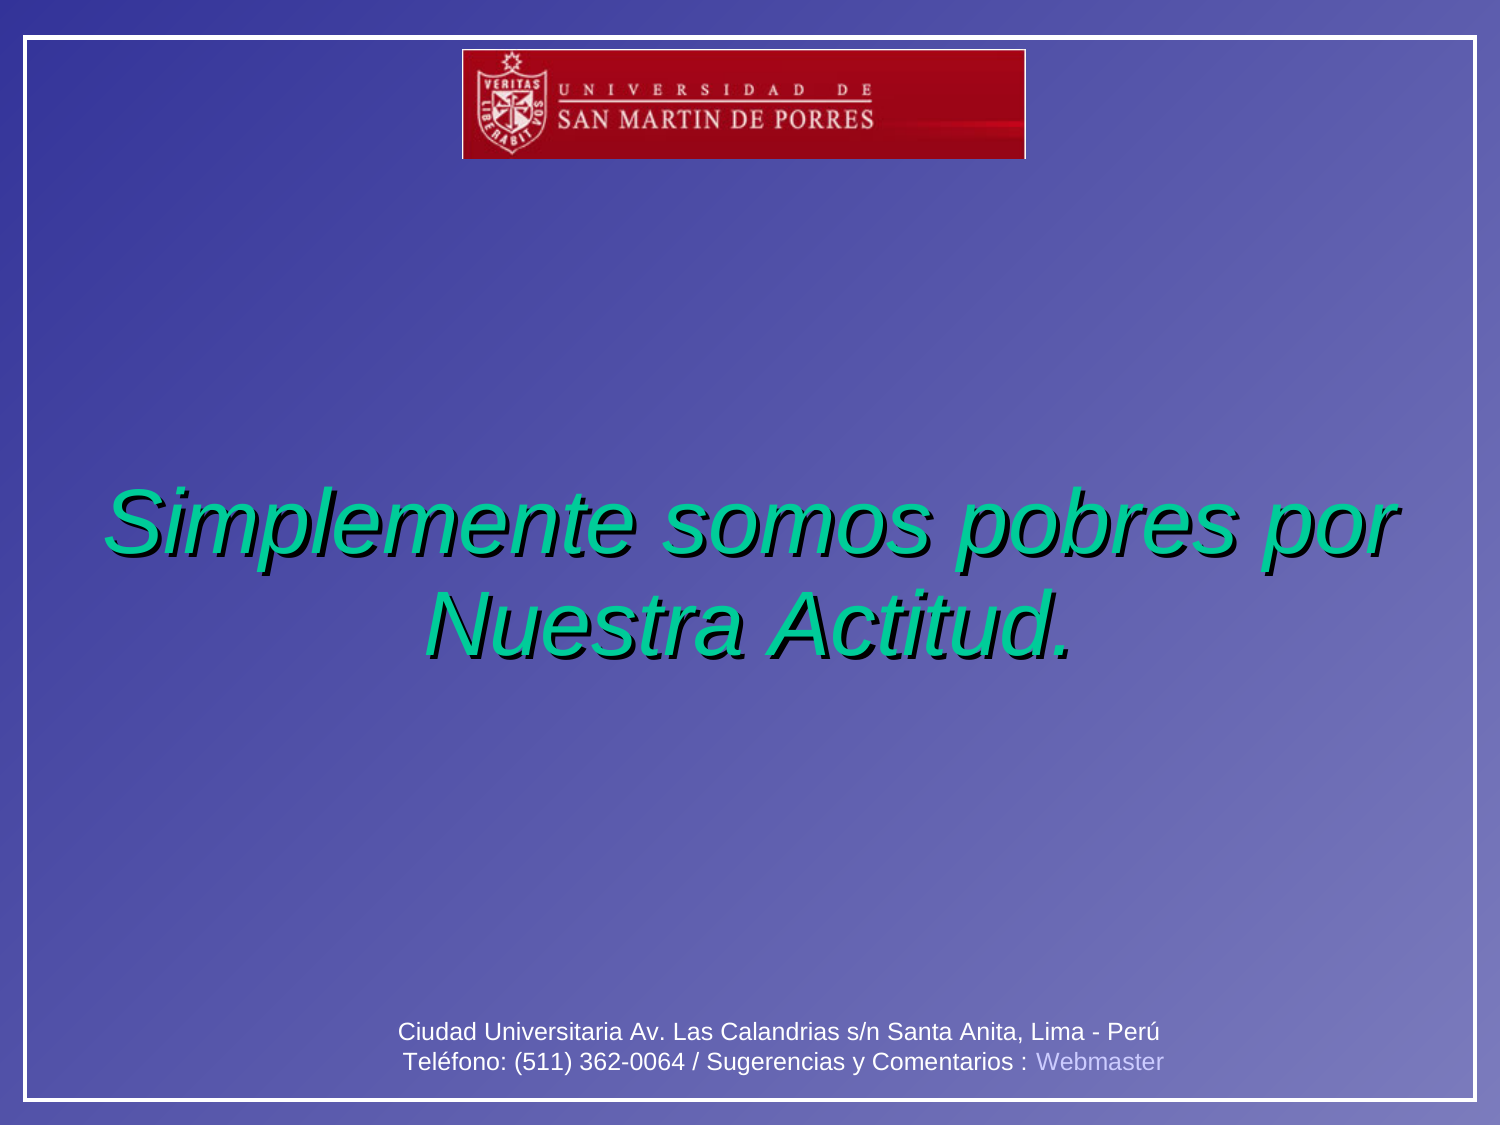

# Simplemente somos pobres por Nuestra Actitud.